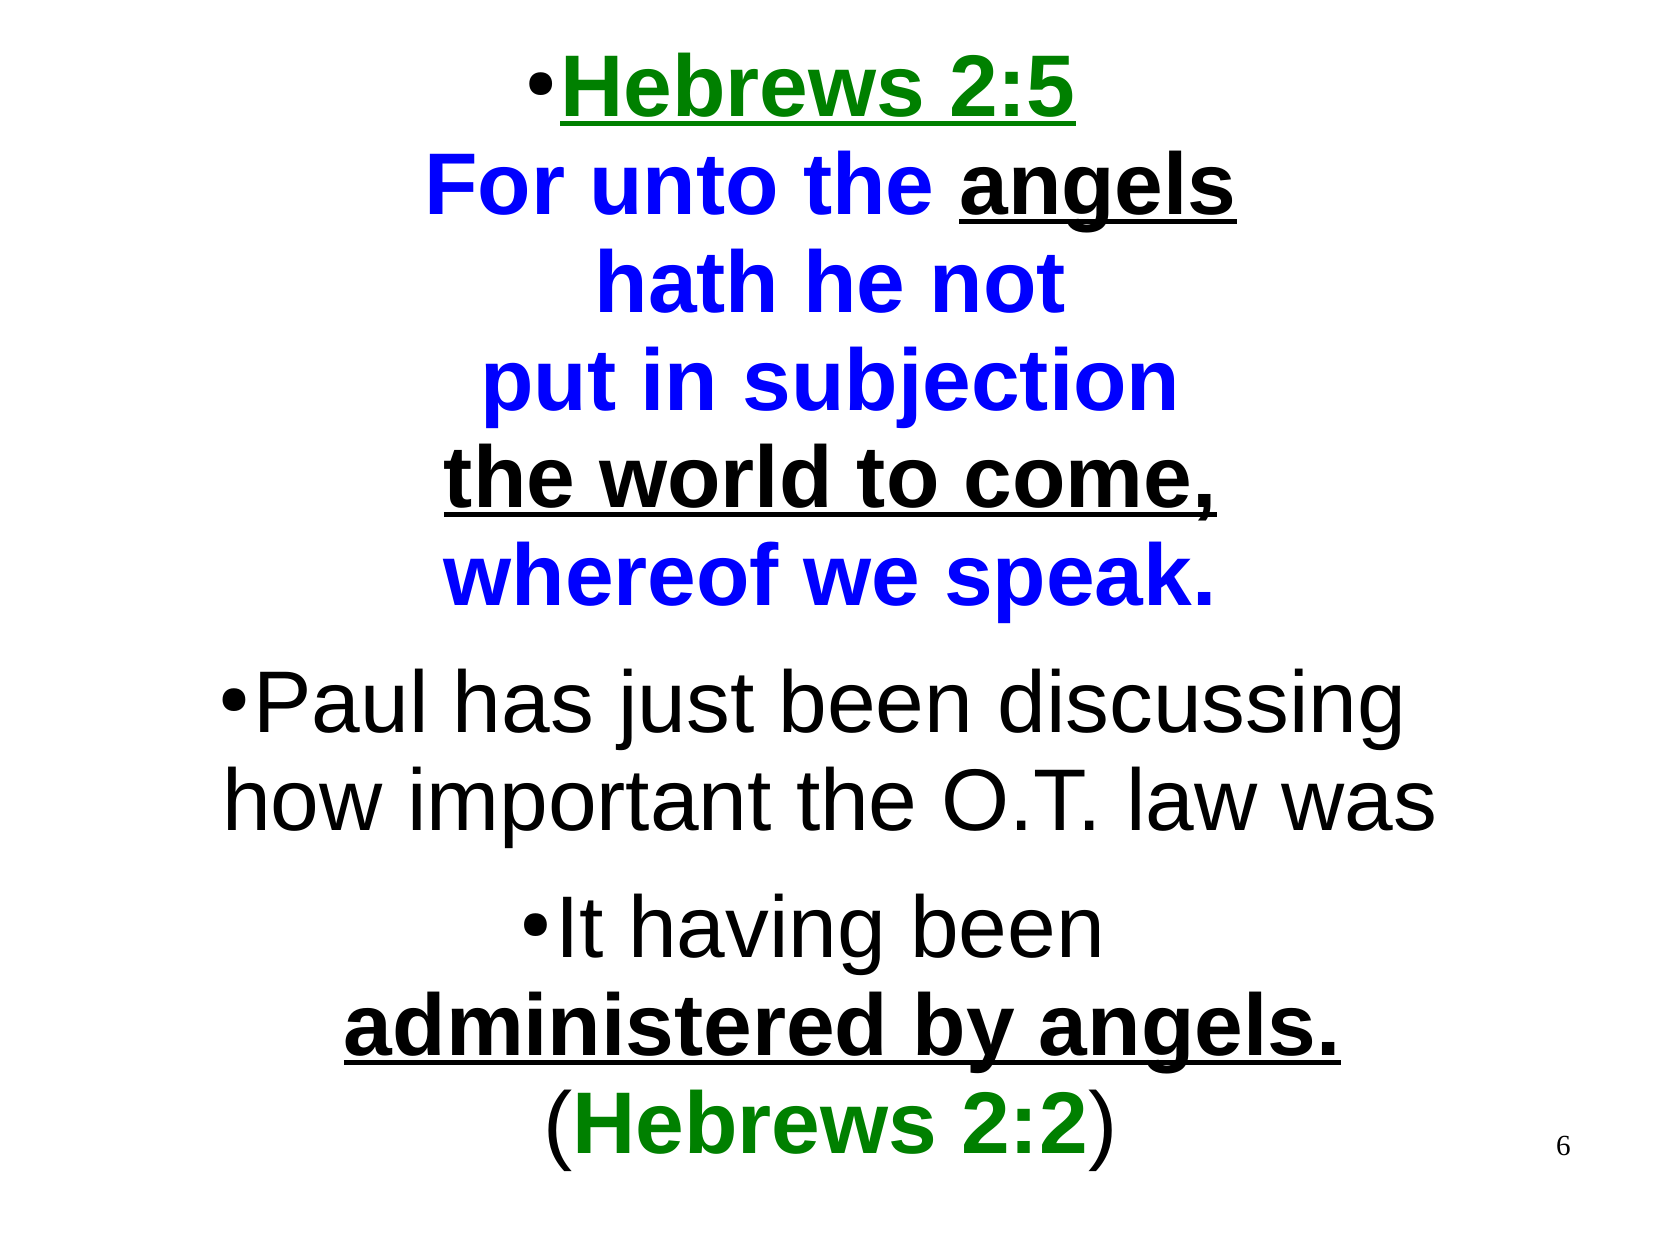

# Hebrews 2:5  For unto the angels hath he not put in subjection the world to come, whereof we speak.
Paul has just been discussing
how important the O.T. law was
It having been
administered by angels.
(Hebrews 2:2)
6